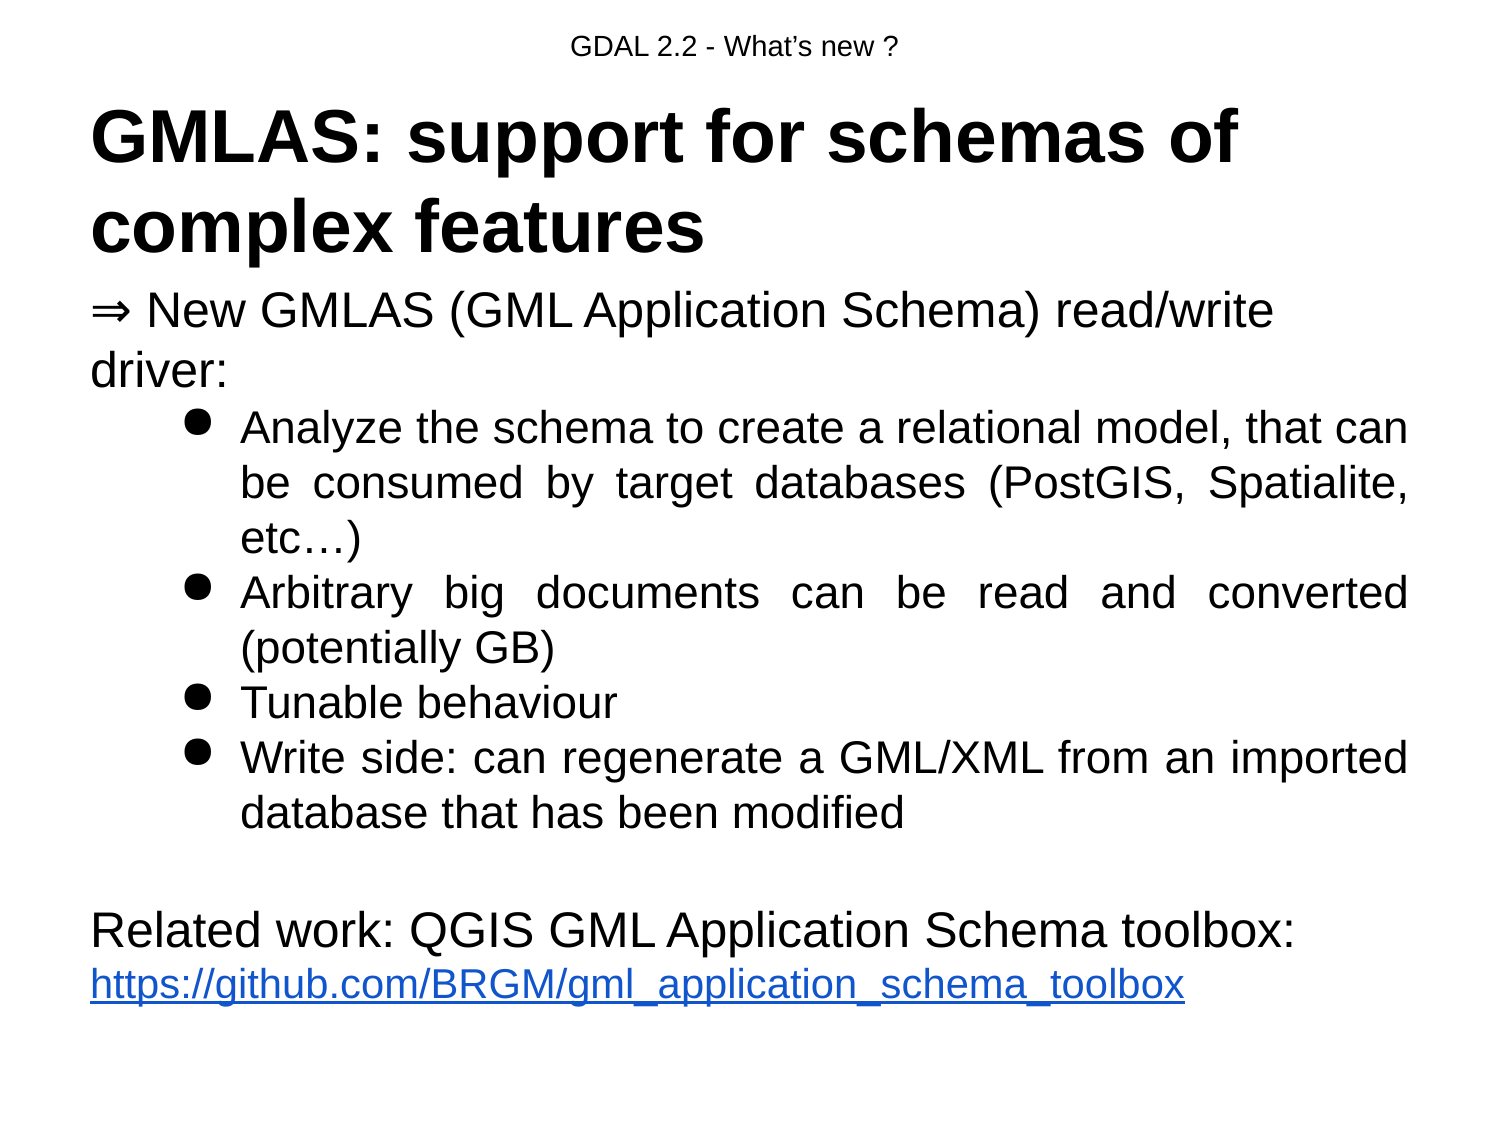

# ​GMLAS: support for schemas of complex features
⇒ New GMLAS (GML Application Schema) read/write driver:
Analyze the schema to create a relational model, that can be consumed by target databases (PostGIS, Spatialite, etc…)
Arbitrary big documents can be read and converted (potentially GB)
Tunable behaviour
Write side: can regenerate a GML/XML from an imported database that has been modified
Related work: QGIS GML Application Schema toolbox: https://github.com/BRGM/gml_application_schema_toolbox